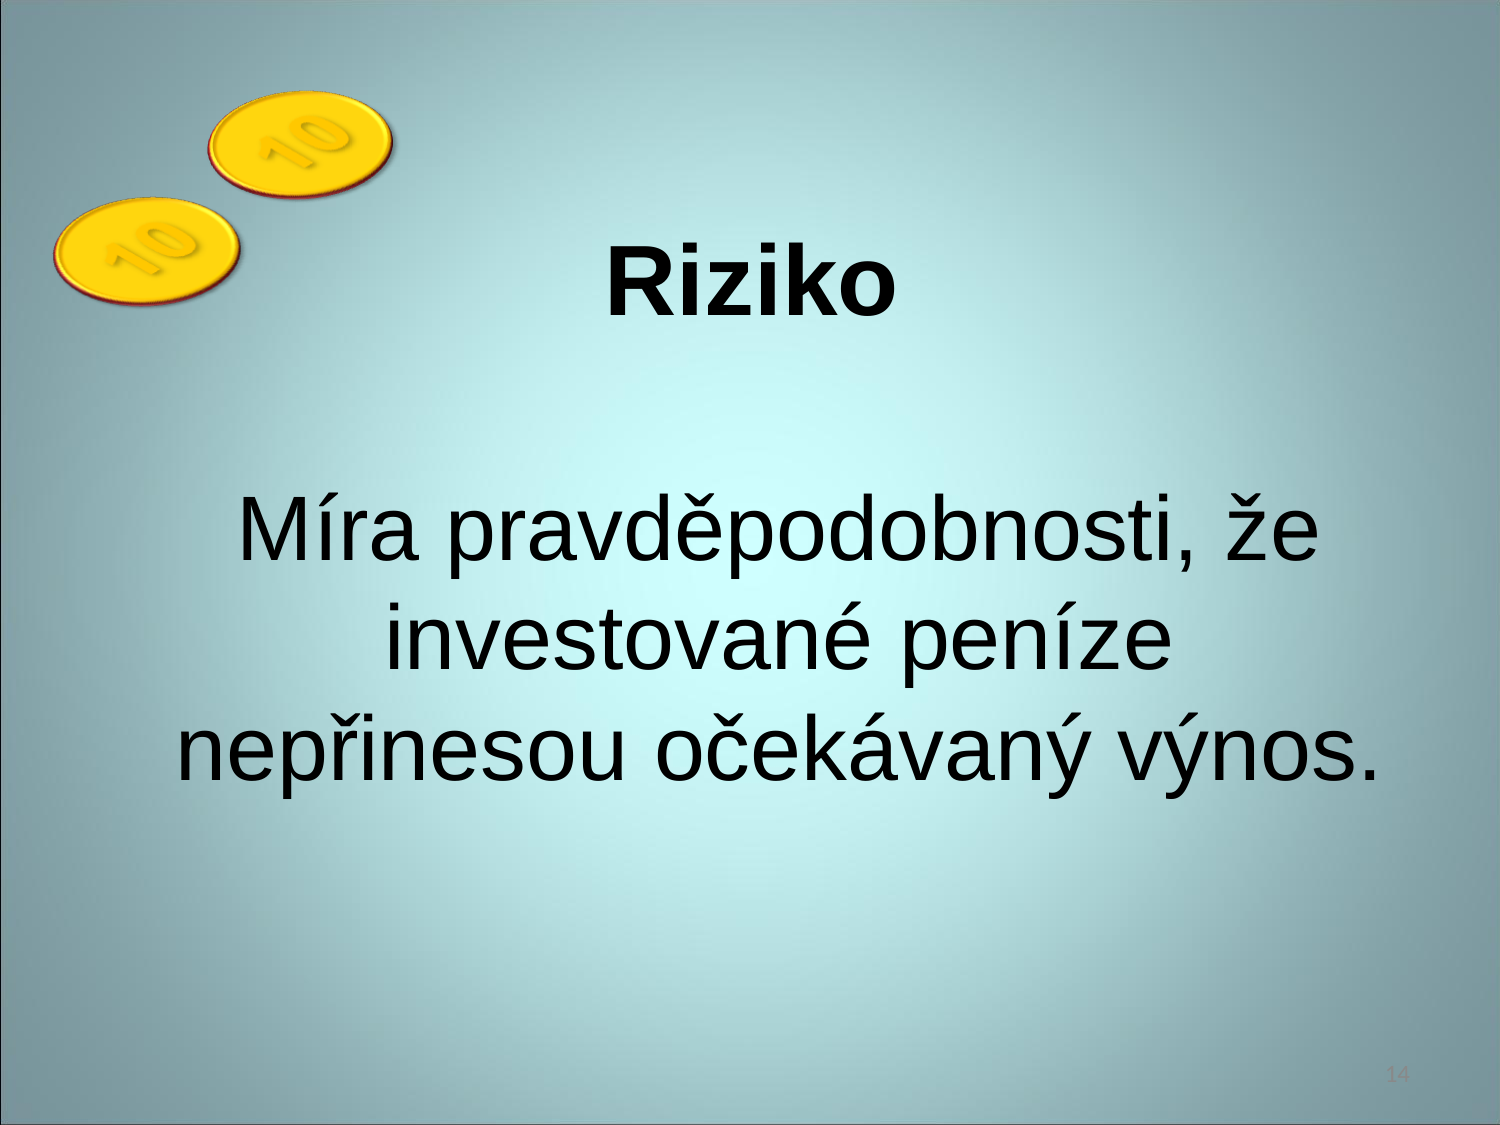

# Riziko
Míra pravděpodobnosti, že investované peníze nepřinesou očekávaný výnos.